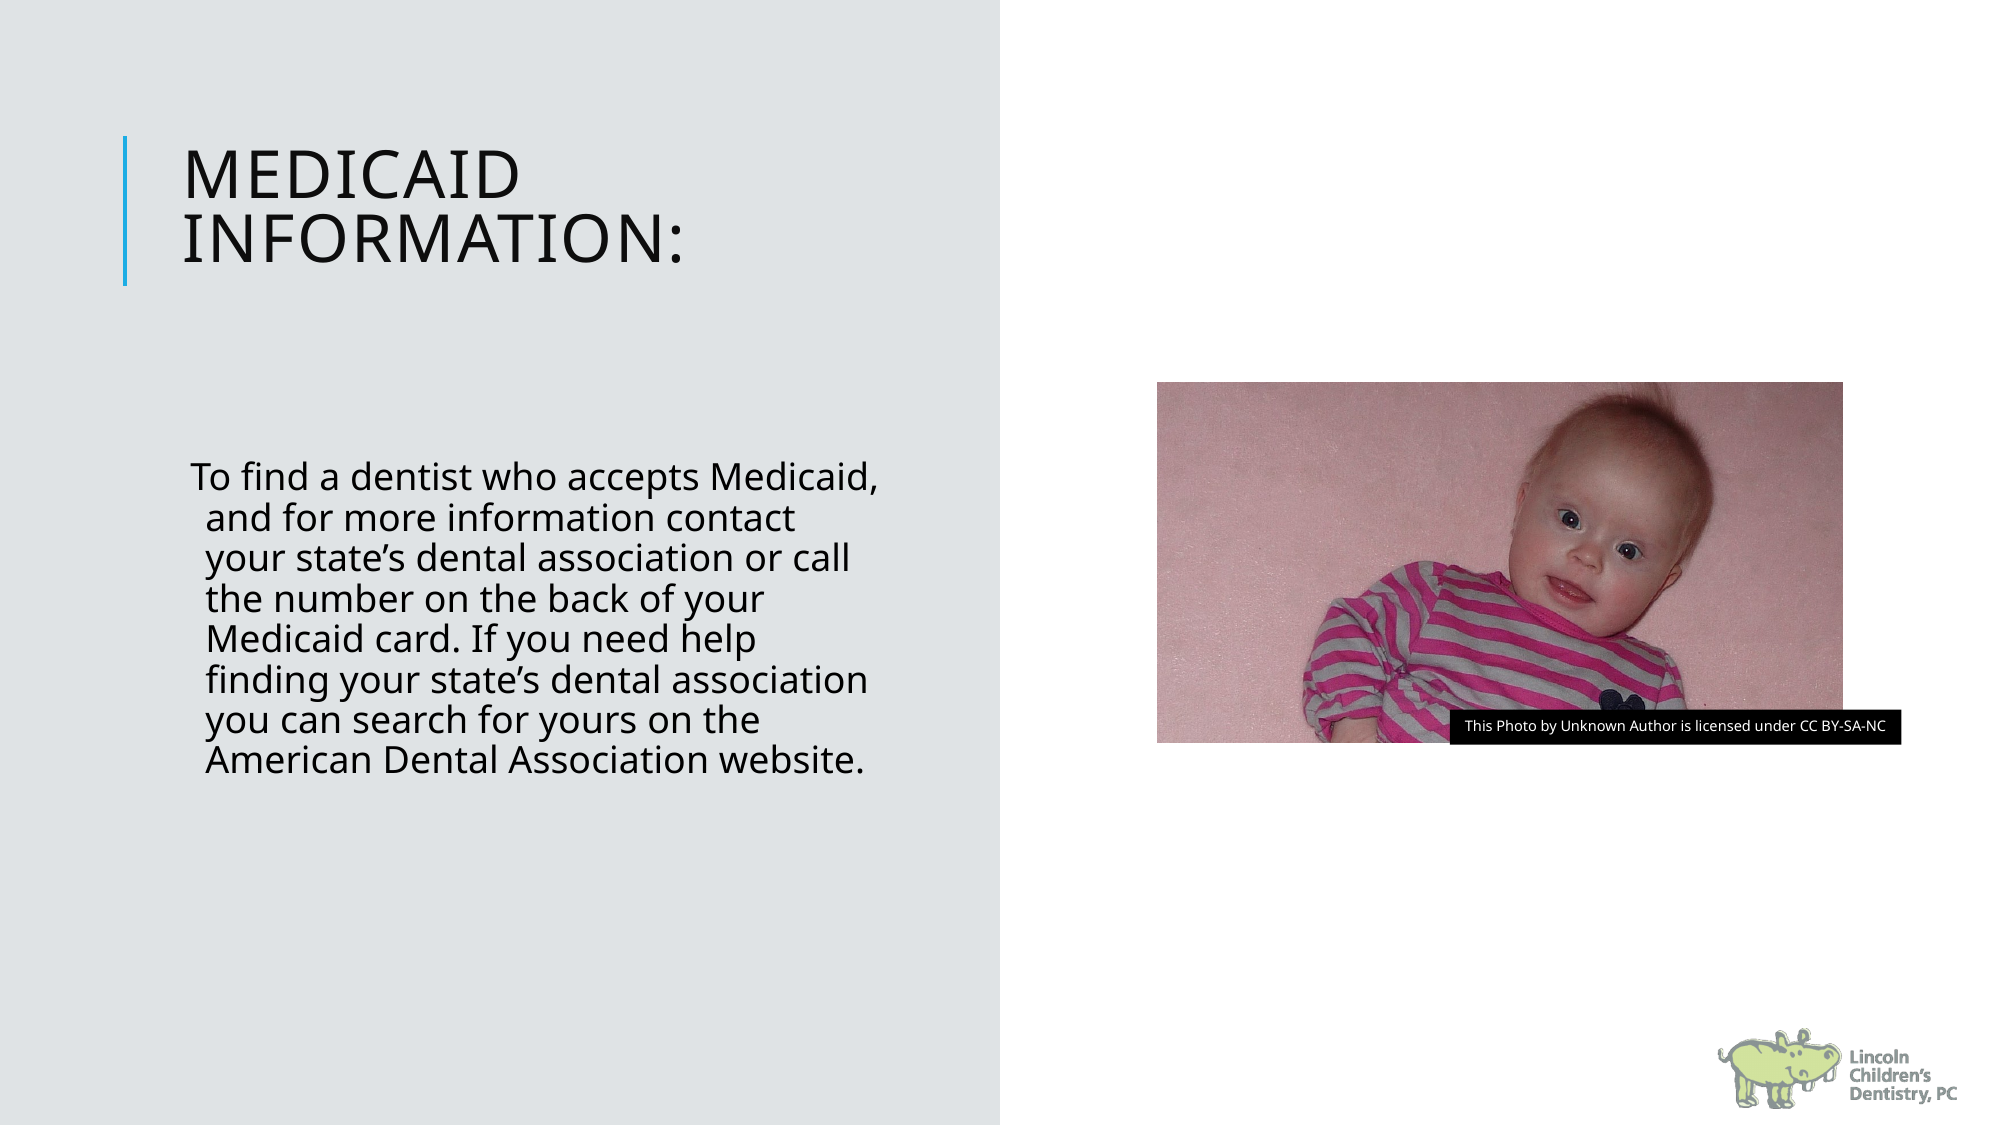

# Medicaid information:
To find a dentist who accepts Medicaid, and for more information contact your state’s dental association or call the number on the back of your Medicaid card. If you need help finding your state’s dental association you can search for yours on the American Dental Association website.
This Photo by Unknown Author is licensed under CC BY-SA-NC